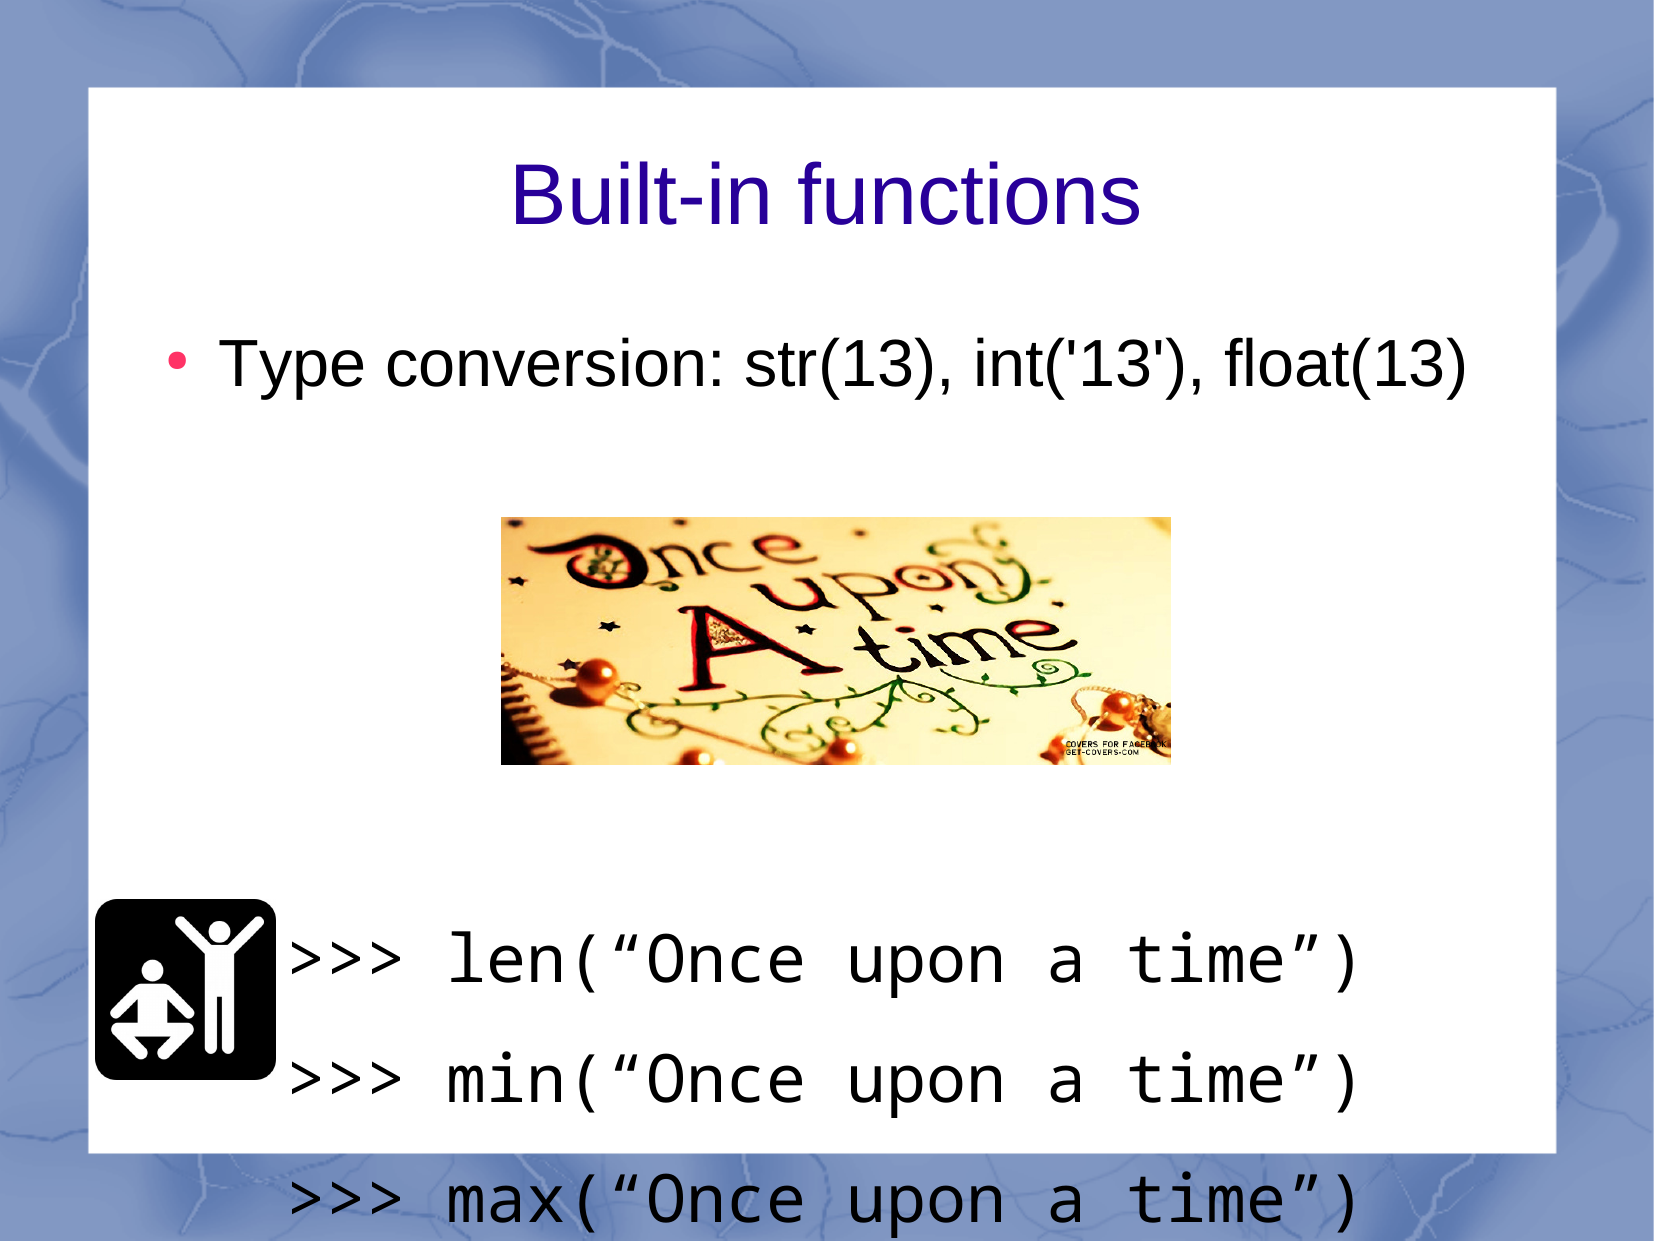

# Built-in functions
Type conversion: str(13), int('13'), float(13)
>>> len(“Once upon a time”)
>>> min(“Once upon a time”)
>>> max(“Once upon a time”)